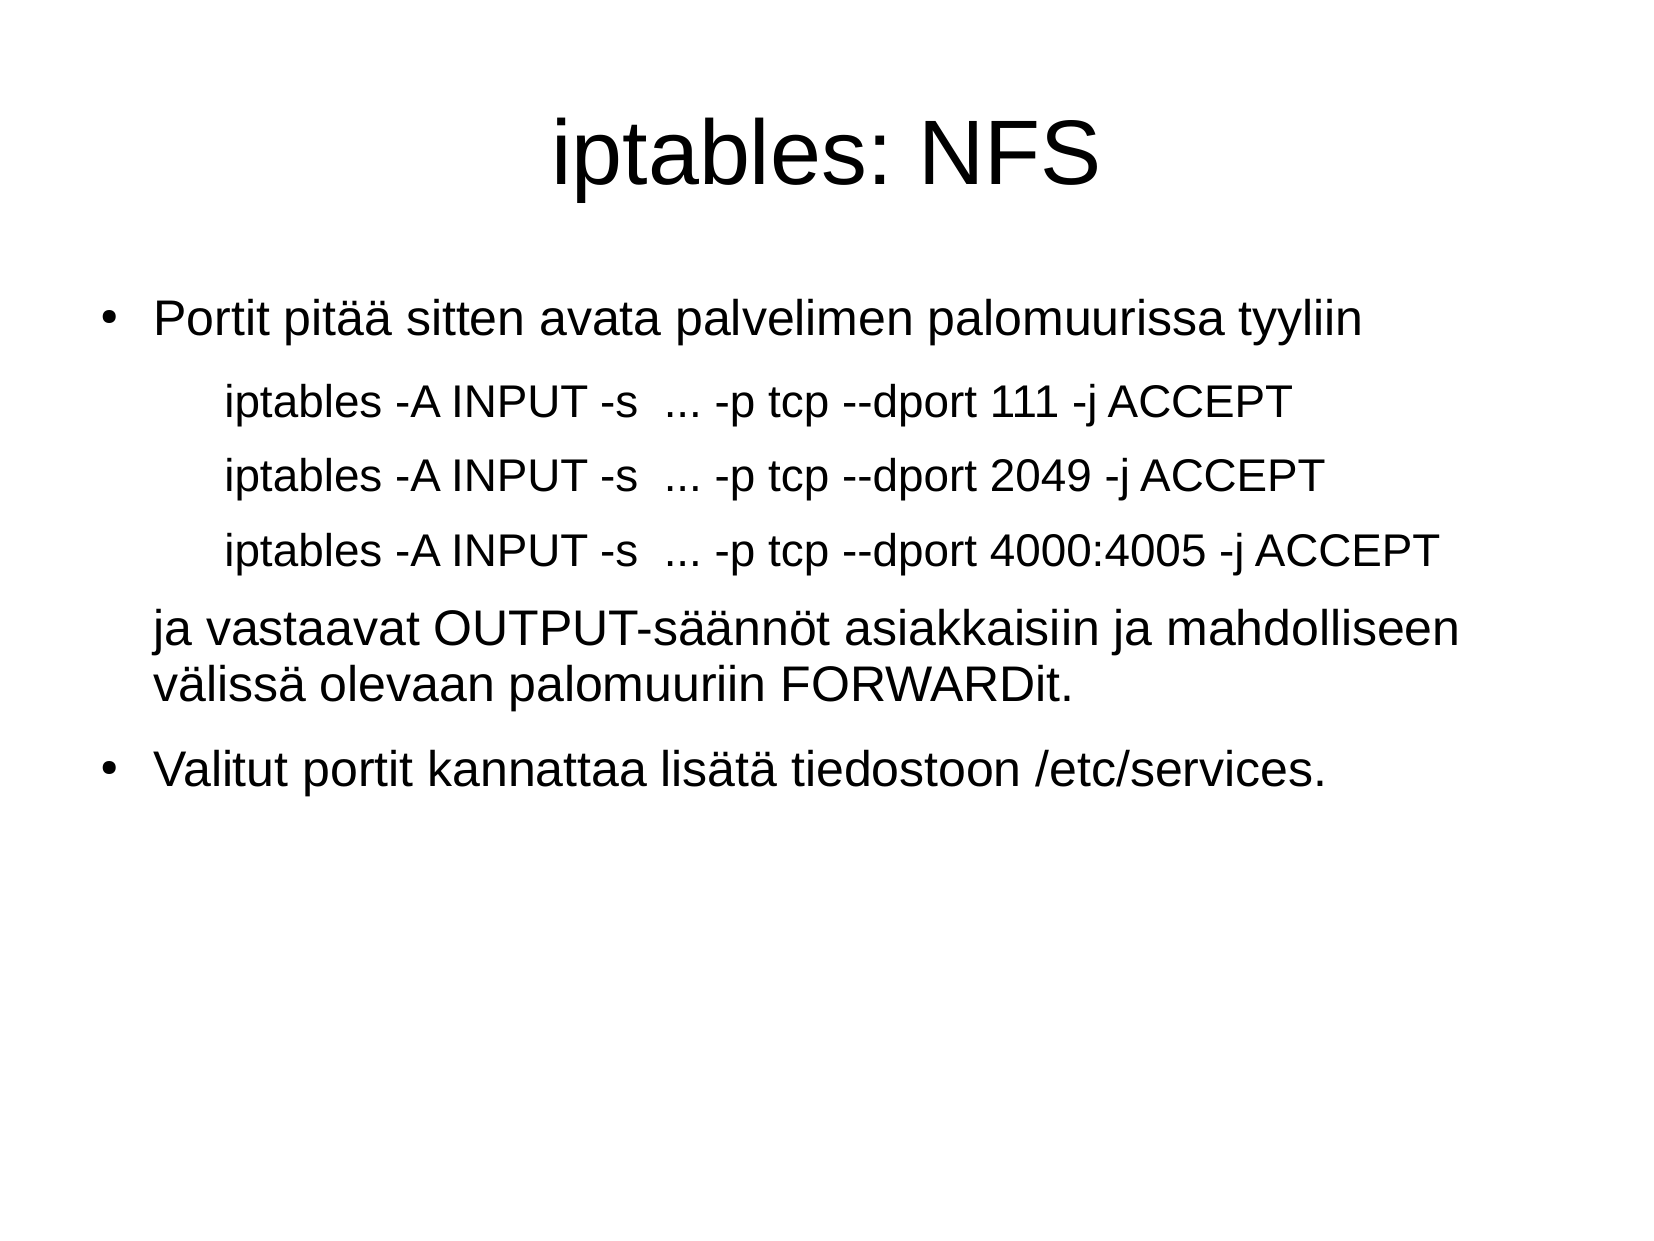

# iptables: NFS
Portit pitää sitten avata palvelimen palomuurissa tyyliin
iptables -A INPUT -s ... -p tcp --dport 111 -j ACCEPT
iptables -A INPUT -s ... -p tcp --dport 2049 -j ACCEPT
iptables -A INPUT -s ... -p tcp --dport 4000:4005 -j ACCEPT
ja vastaavat OUTPUT-säännöt asiakkaisiin ja mahdolliseen välissä olevaan palomuuriin FORWARDit.
Valitut portit kannattaa lisätä tiedostoon /etc/services.